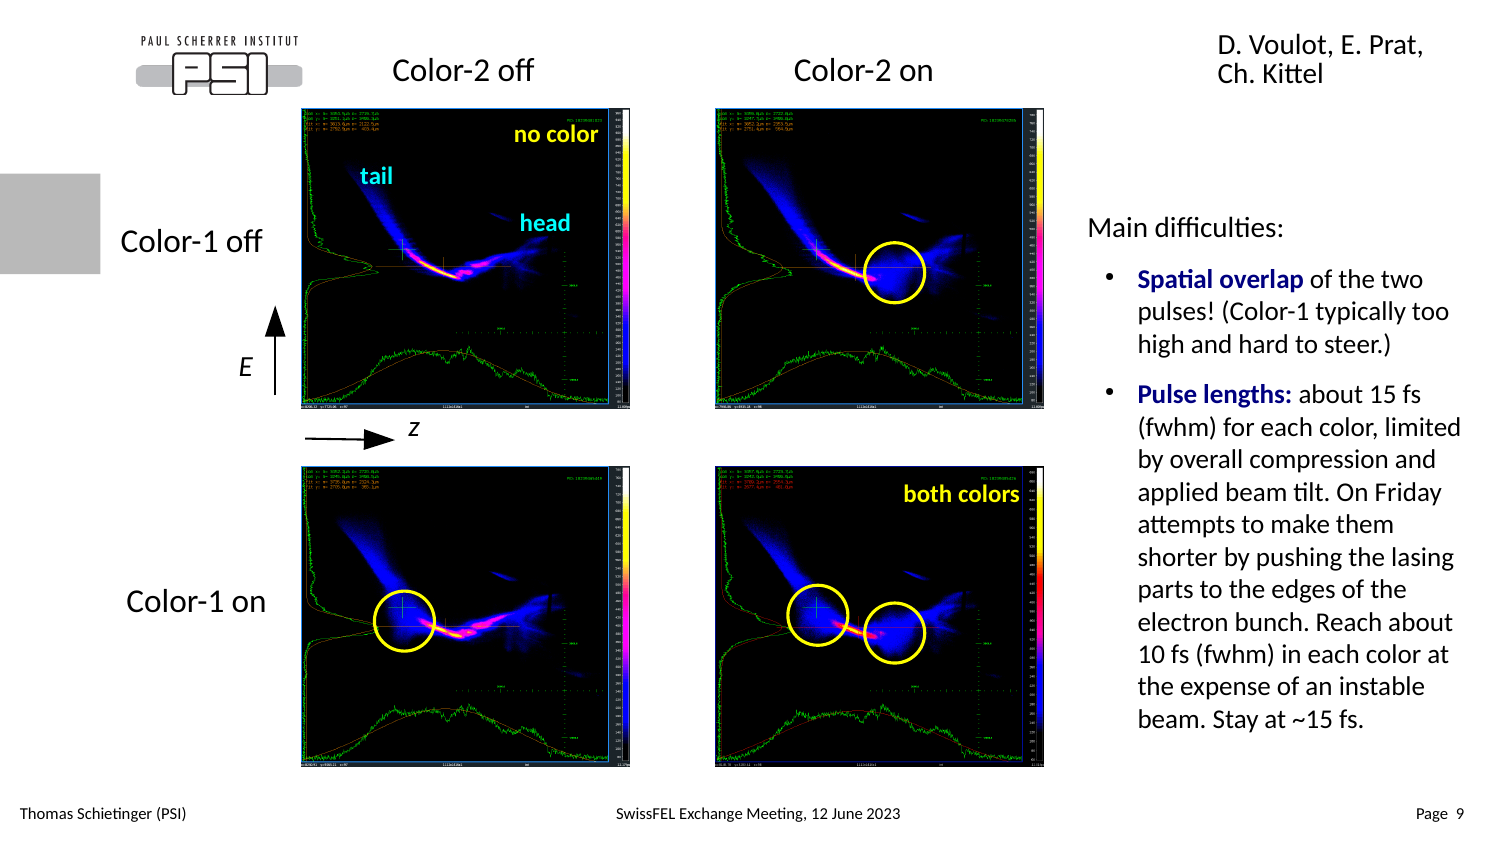

D. Voulot, E. Prat,
Ch. Kittel
Color-2 off
Color-2 on
no color
tail
head
# Main difficulties:
Spatial overlap of the two pulses! (Color-1 typically too high and hard to steer.)
Pulse lengths: about 15 fs (fwhm) for each color, limited by overall compression and applied beam tilt. On Friday attempts to make them shorter by pushing the lasing parts to the edges of the electron bunch. Reach about 10 fs (fwhm) in each color at the expense of an instable beam. Stay at ~15 fs.
Color-1 off
E
z
both colors
Color-1 on
No color
Color2 405 eV 170 uJ